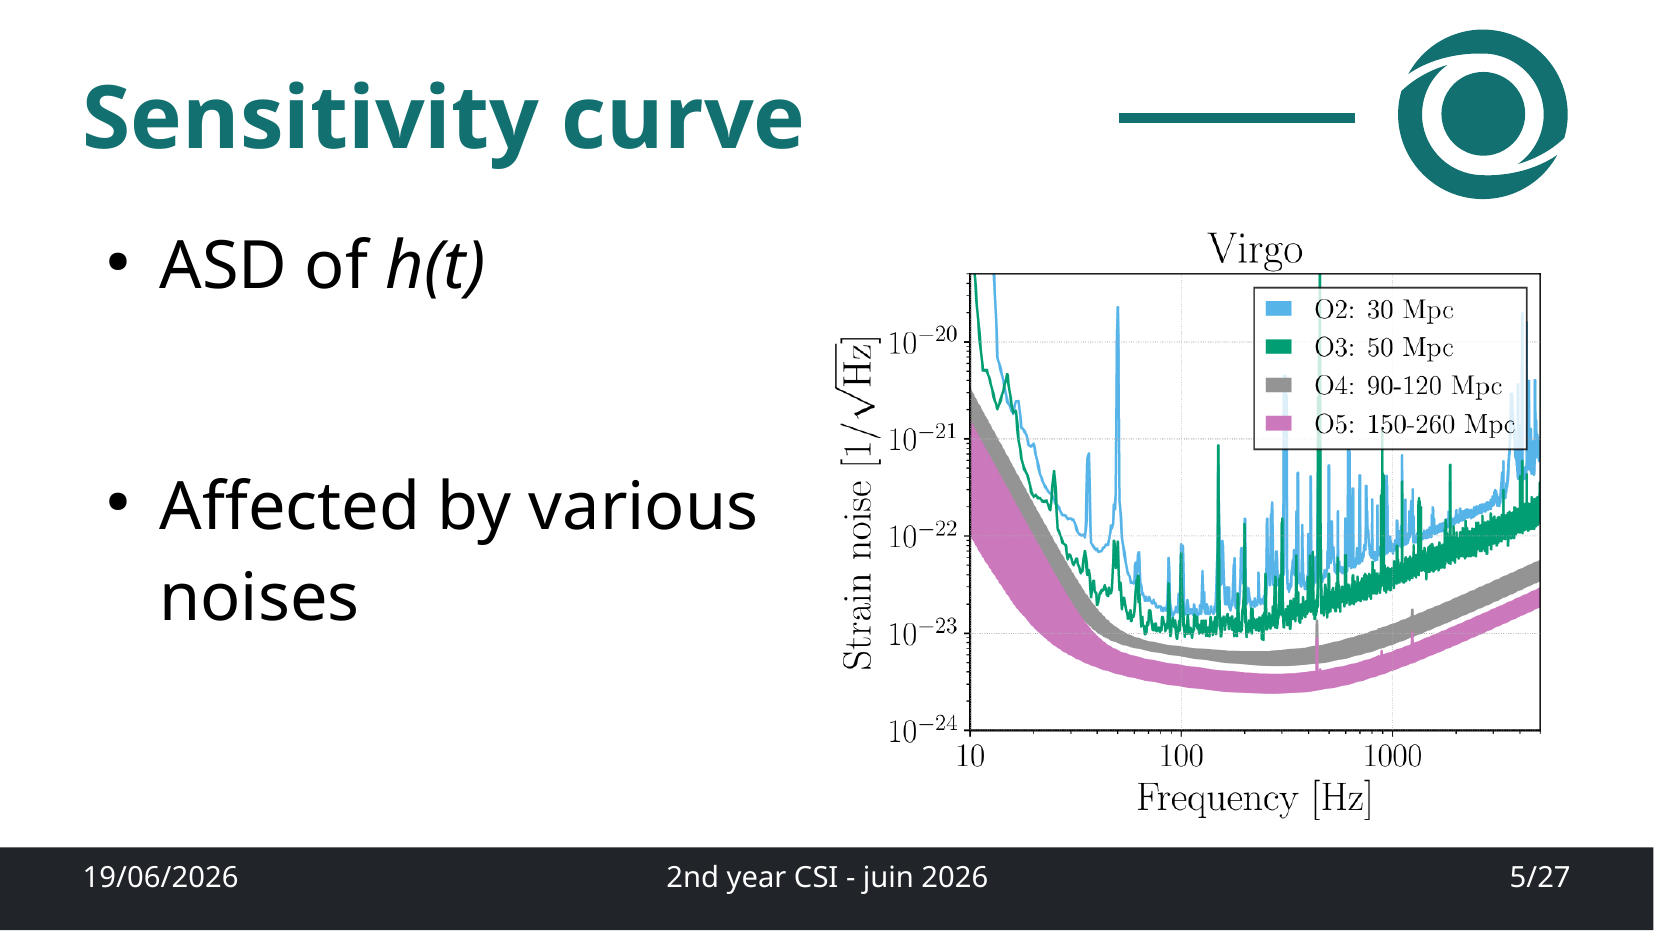

# Sensitivity curve
ASD of h(t)
Affected by various noises
19/06/2026
2nd year CSI - juin 2026
5